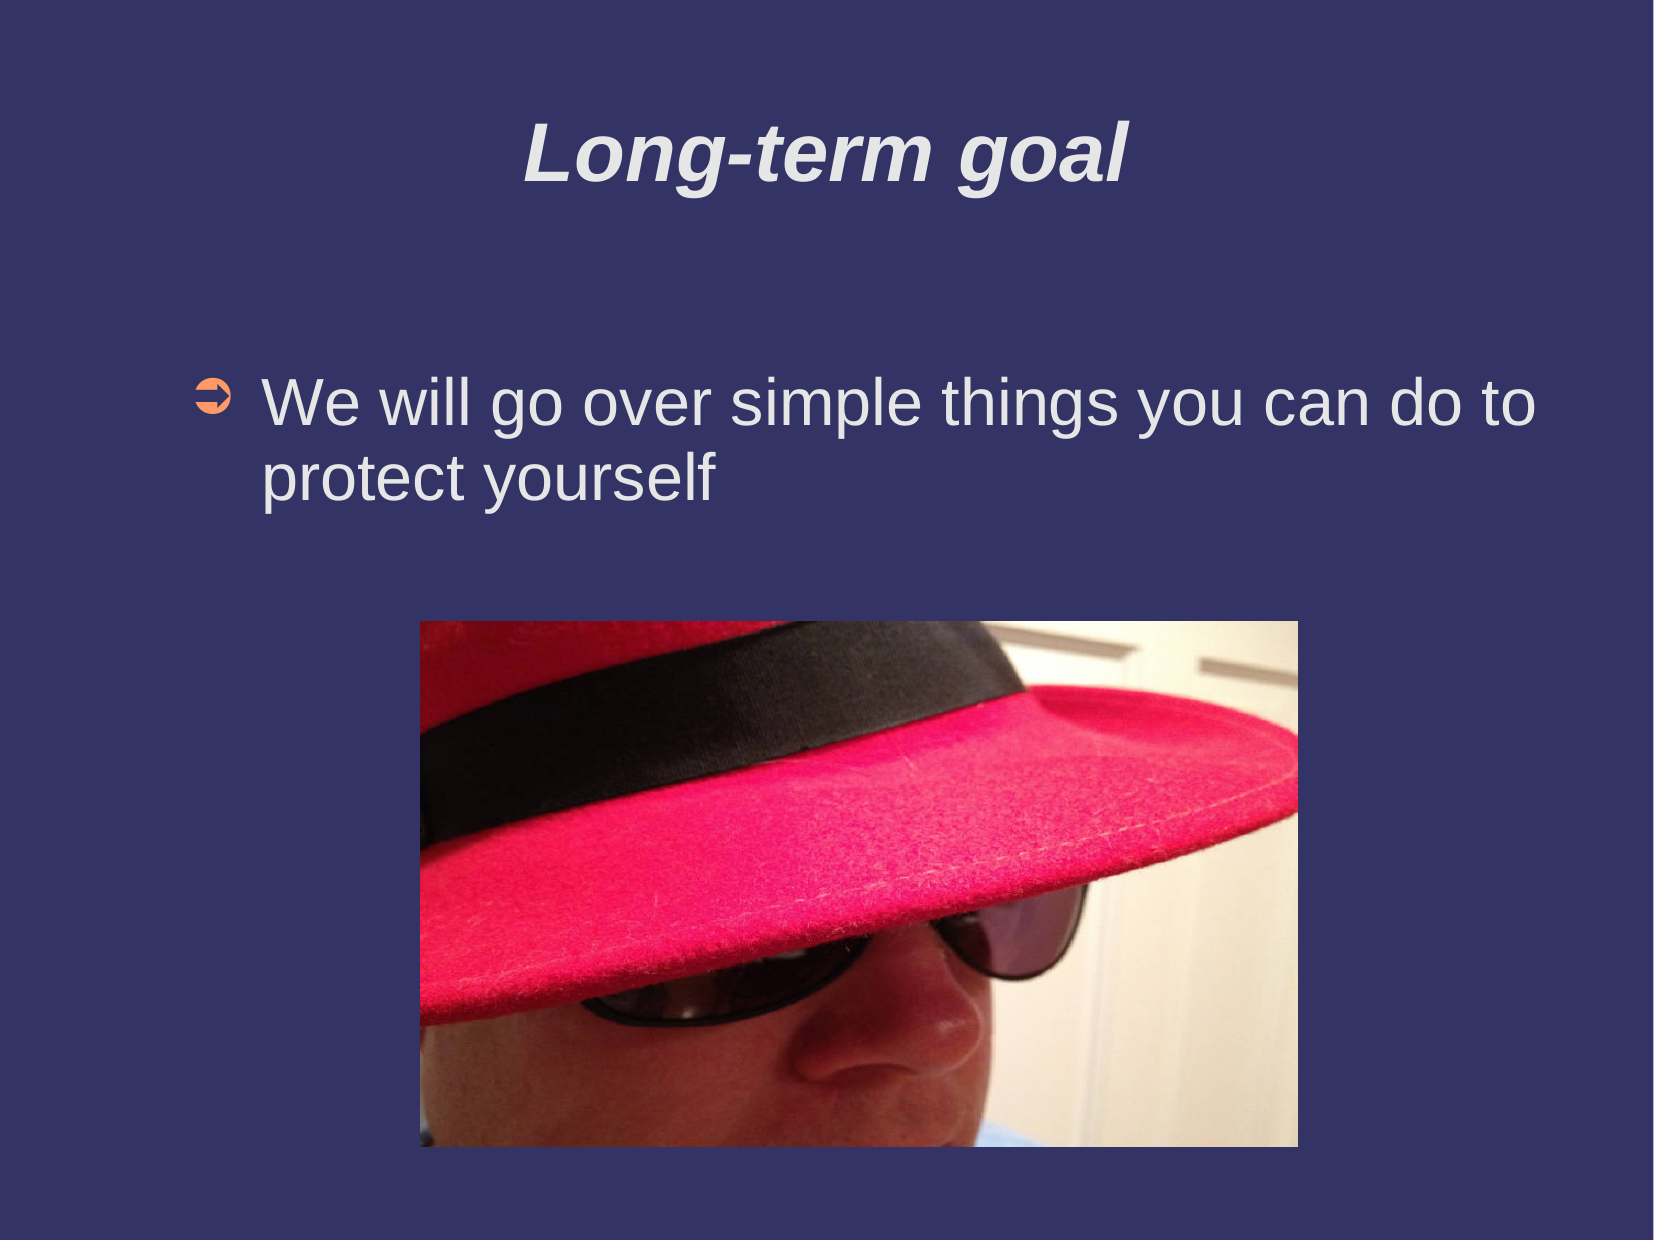

# Long-term goal
We will go over simple things you can do to protect yourself